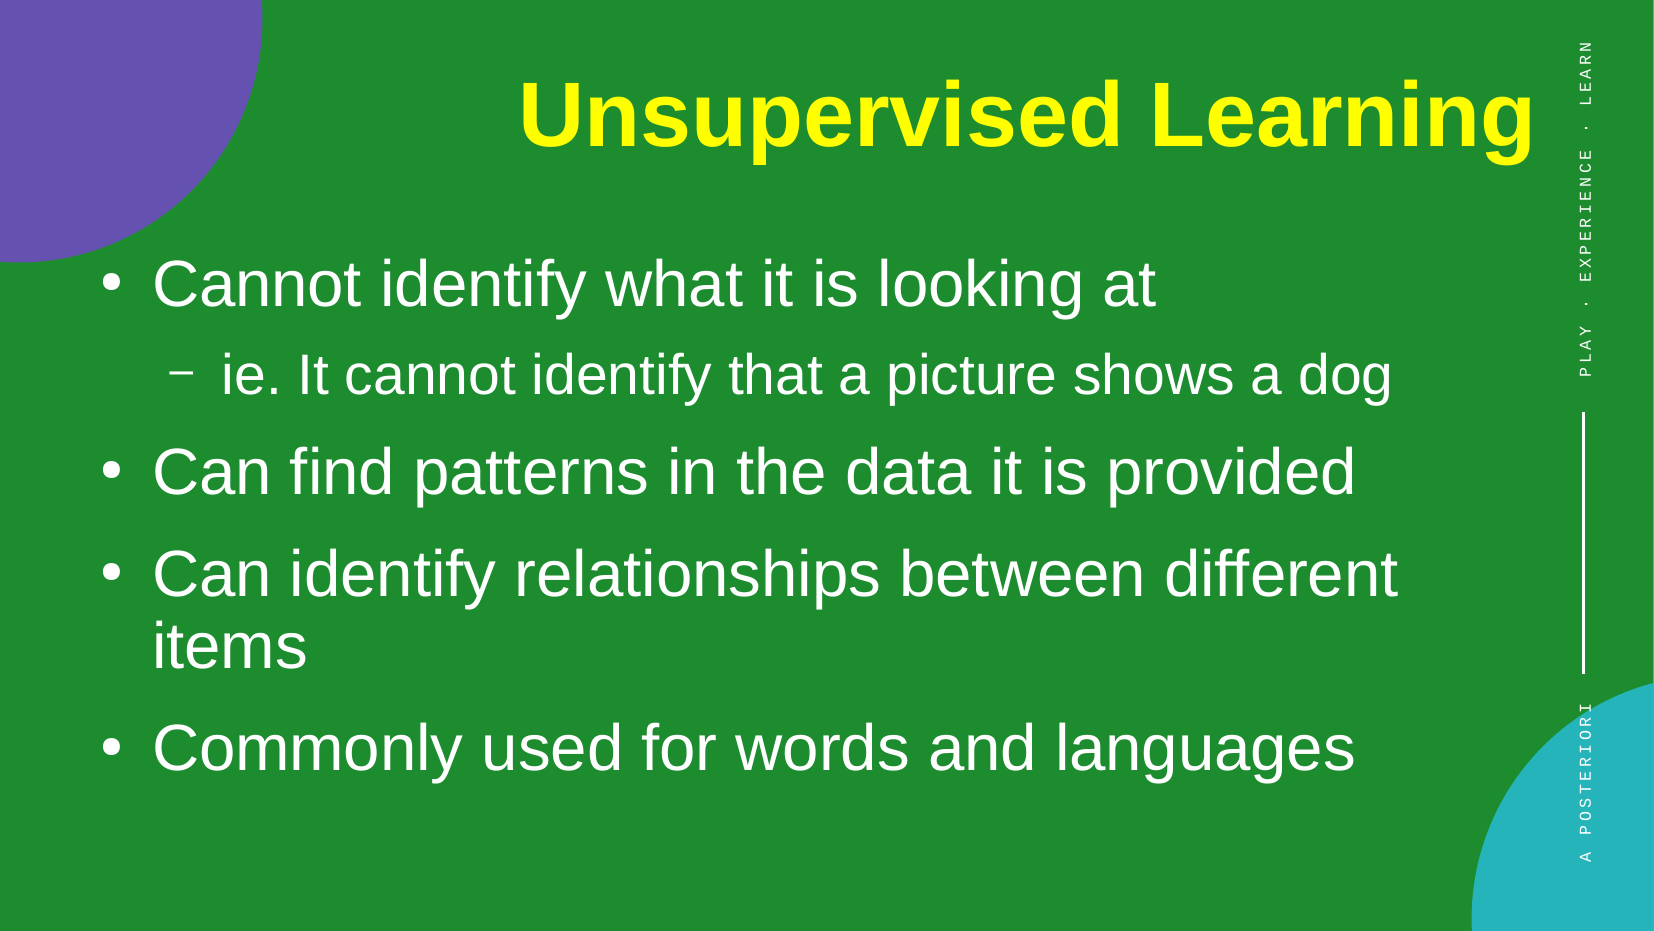

# Unsupervised Learning
Cannot identify what it is looking at
ie. It cannot identify that a picture shows a dog
Can find patterns in the data it is provided
Can identify relationships between different items
Commonly used for words and languages